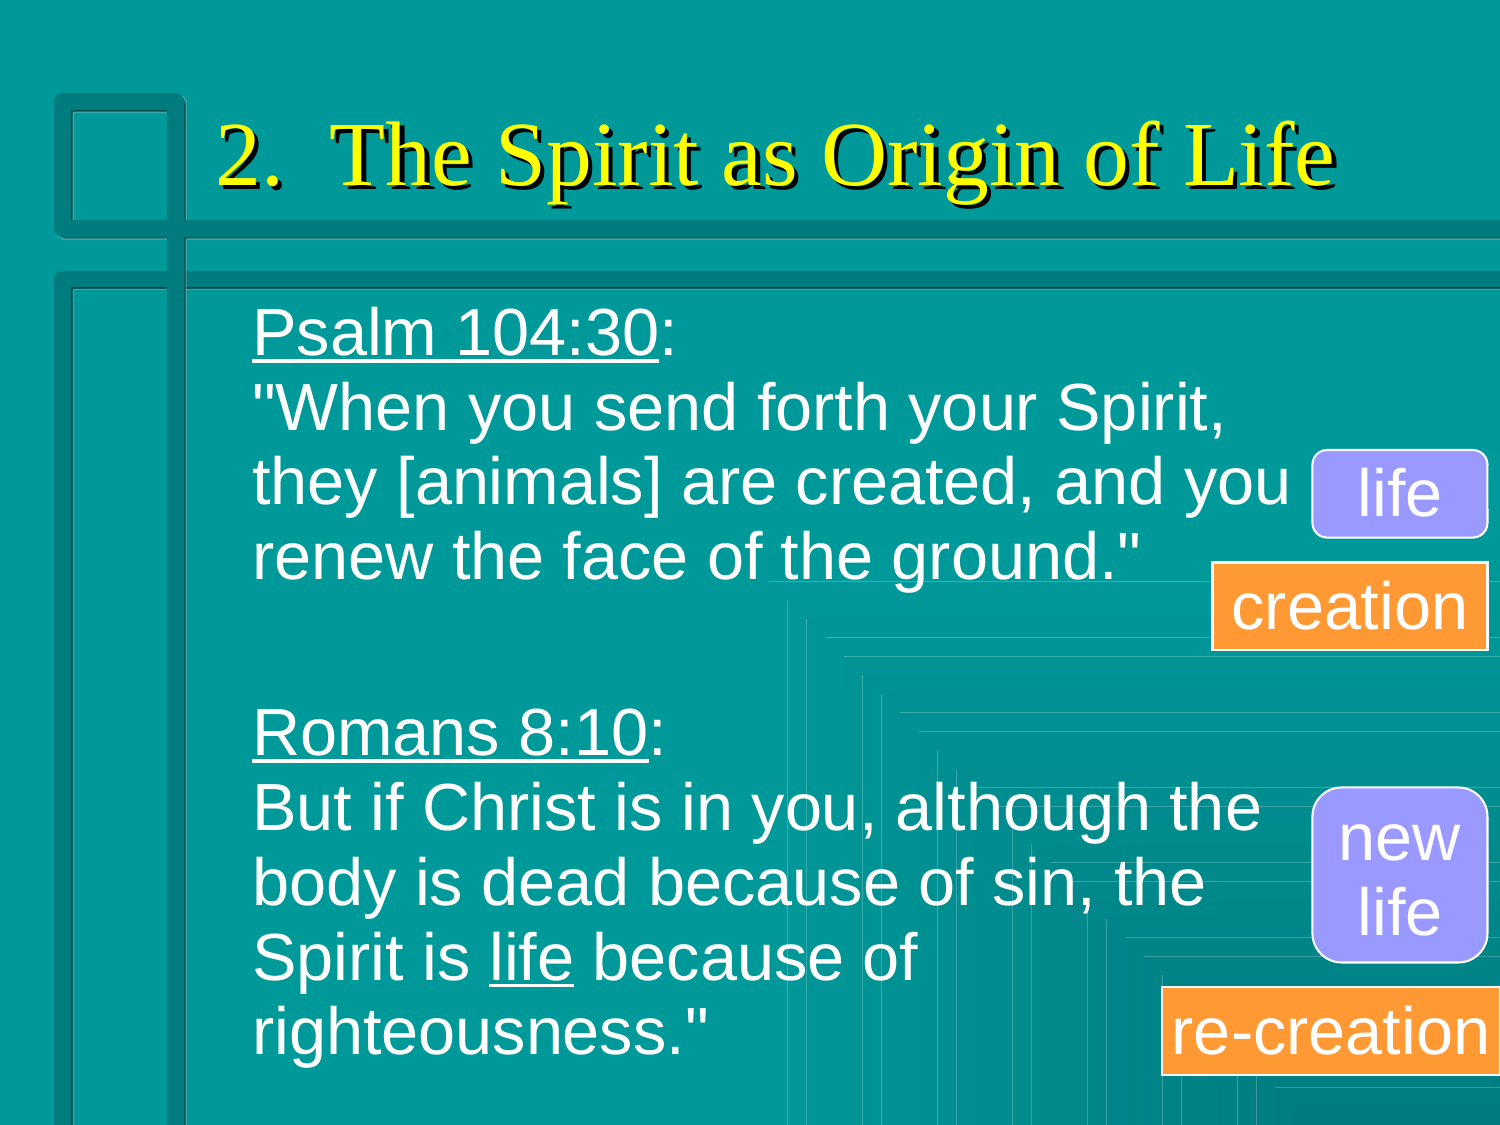

# 2. The Spirit as Origin of Life
Psalm 104:30:
"When you send forth your Spirit, they [animals] are created, and you renew the face of the ground."
life
creation
re-creation
Romans 8:10:
But if Christ is in you, although the body is dead because of sin, the Spirit is life because of righteousness."
new
life